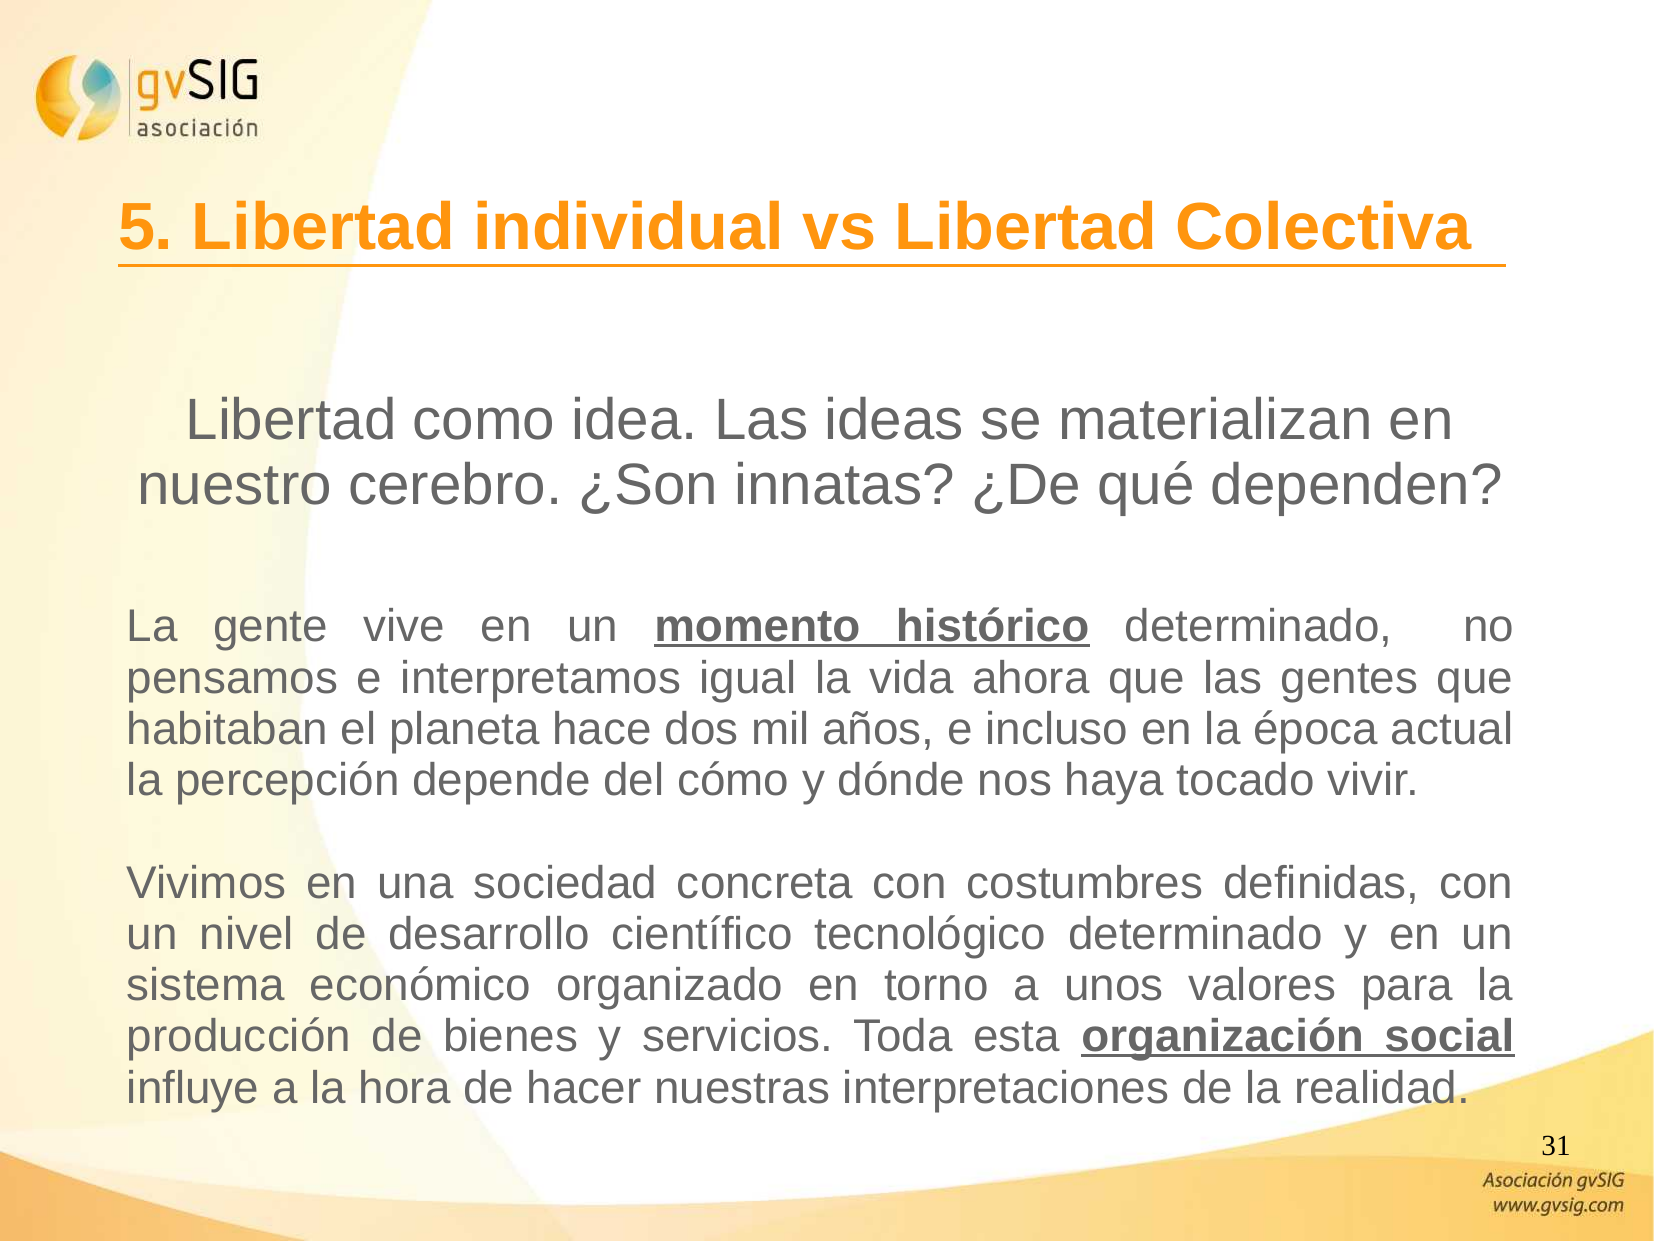

# 5. Libertad individual vs Libertad Colectiva
Libertad como idea. Las ideas se materializan en nuestro cerebro. ¿Son innatas? ¿De qué dependen?
La gente vive en un momento histórico determinado, no pensamos e interpretamos igual la vida ahora que las gentes que habitaban el planeta hace dos mil años, e incluso en la época actual la percepción depende del cómo y dónde nos haya tocado vivir.
Vivimos en una sociedad concreta con costumbres definidas, con un nivel de desarrollo científico tecnológico determinado y en un sistema económico organizado en torno a unos valores para la producción de bienes y servicios. Toda esta organización social influye a la hora de hacer nuestras interpretaciones de la realidad.
31